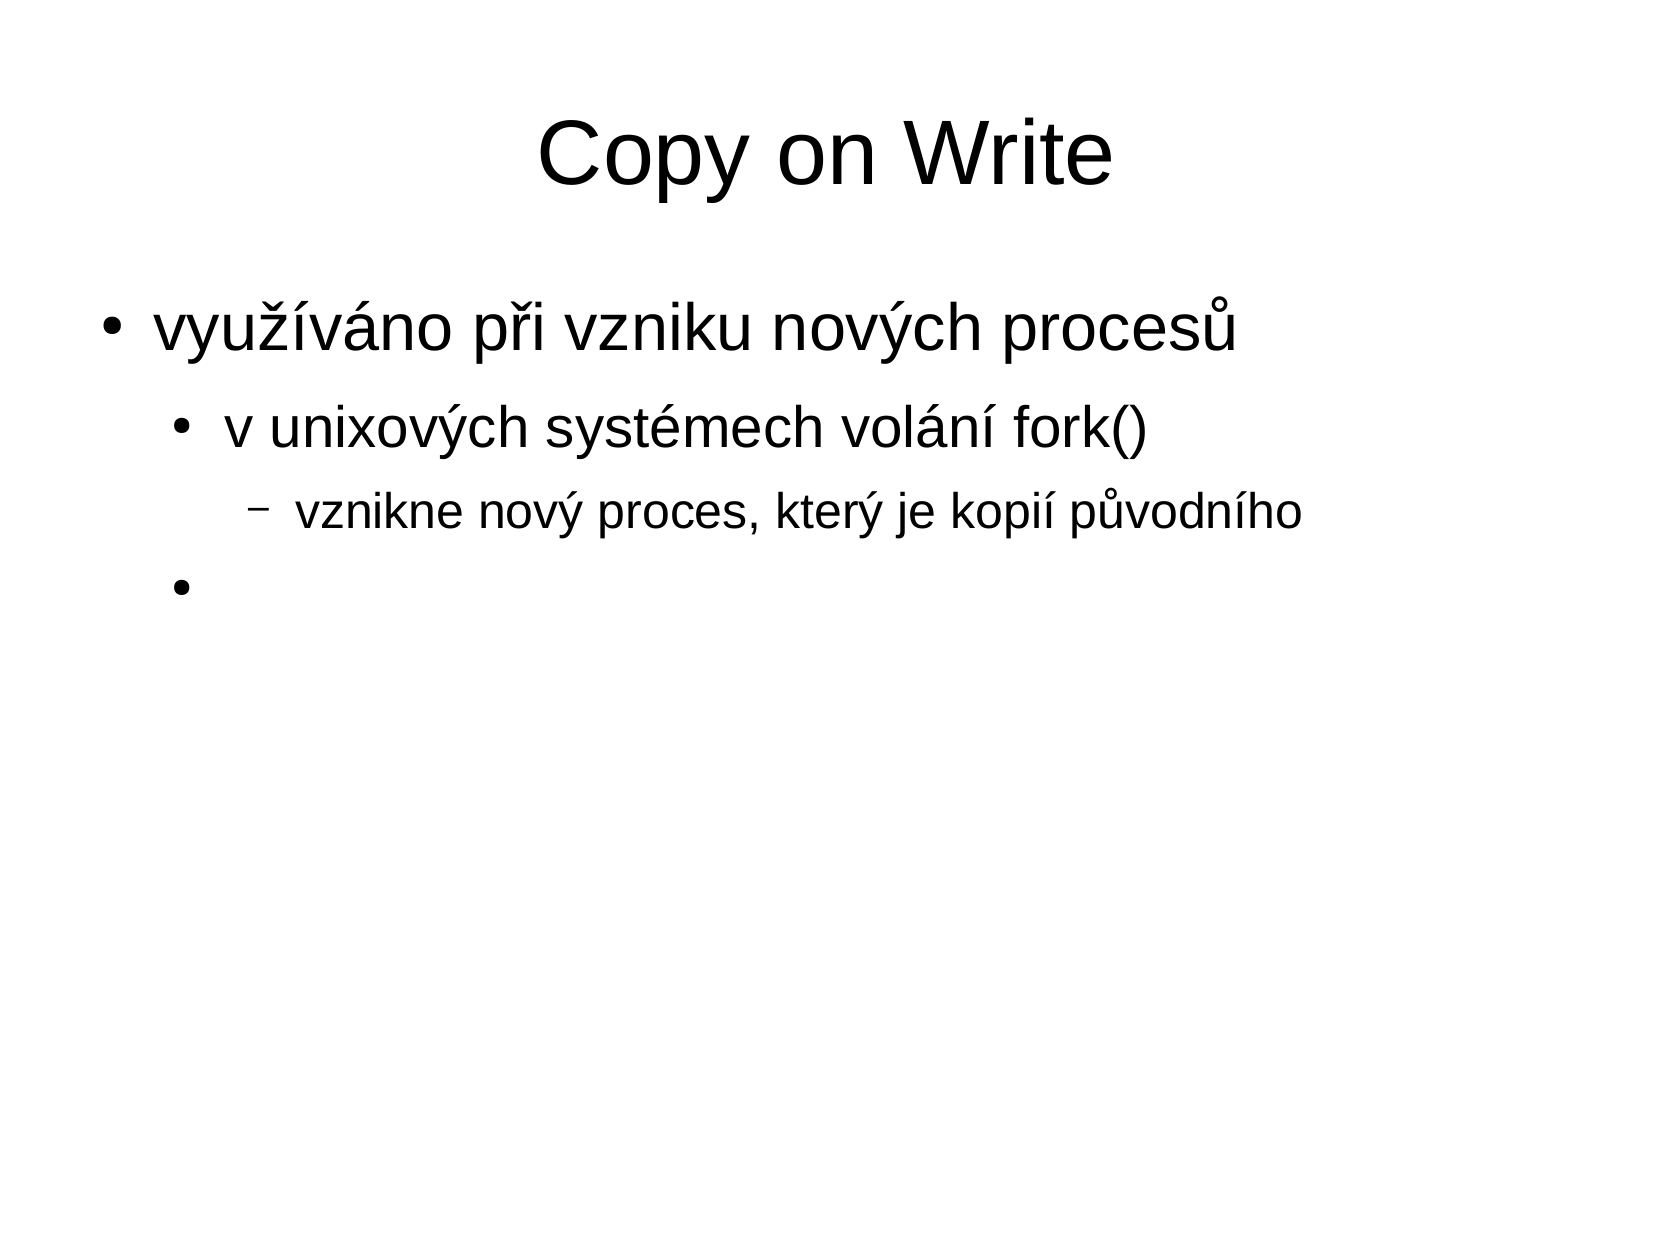

# Copy on Write
využíváno při vzniku nových procesů
v unixových systémech volání fork()
vznikne nový proces, který je kopií původního